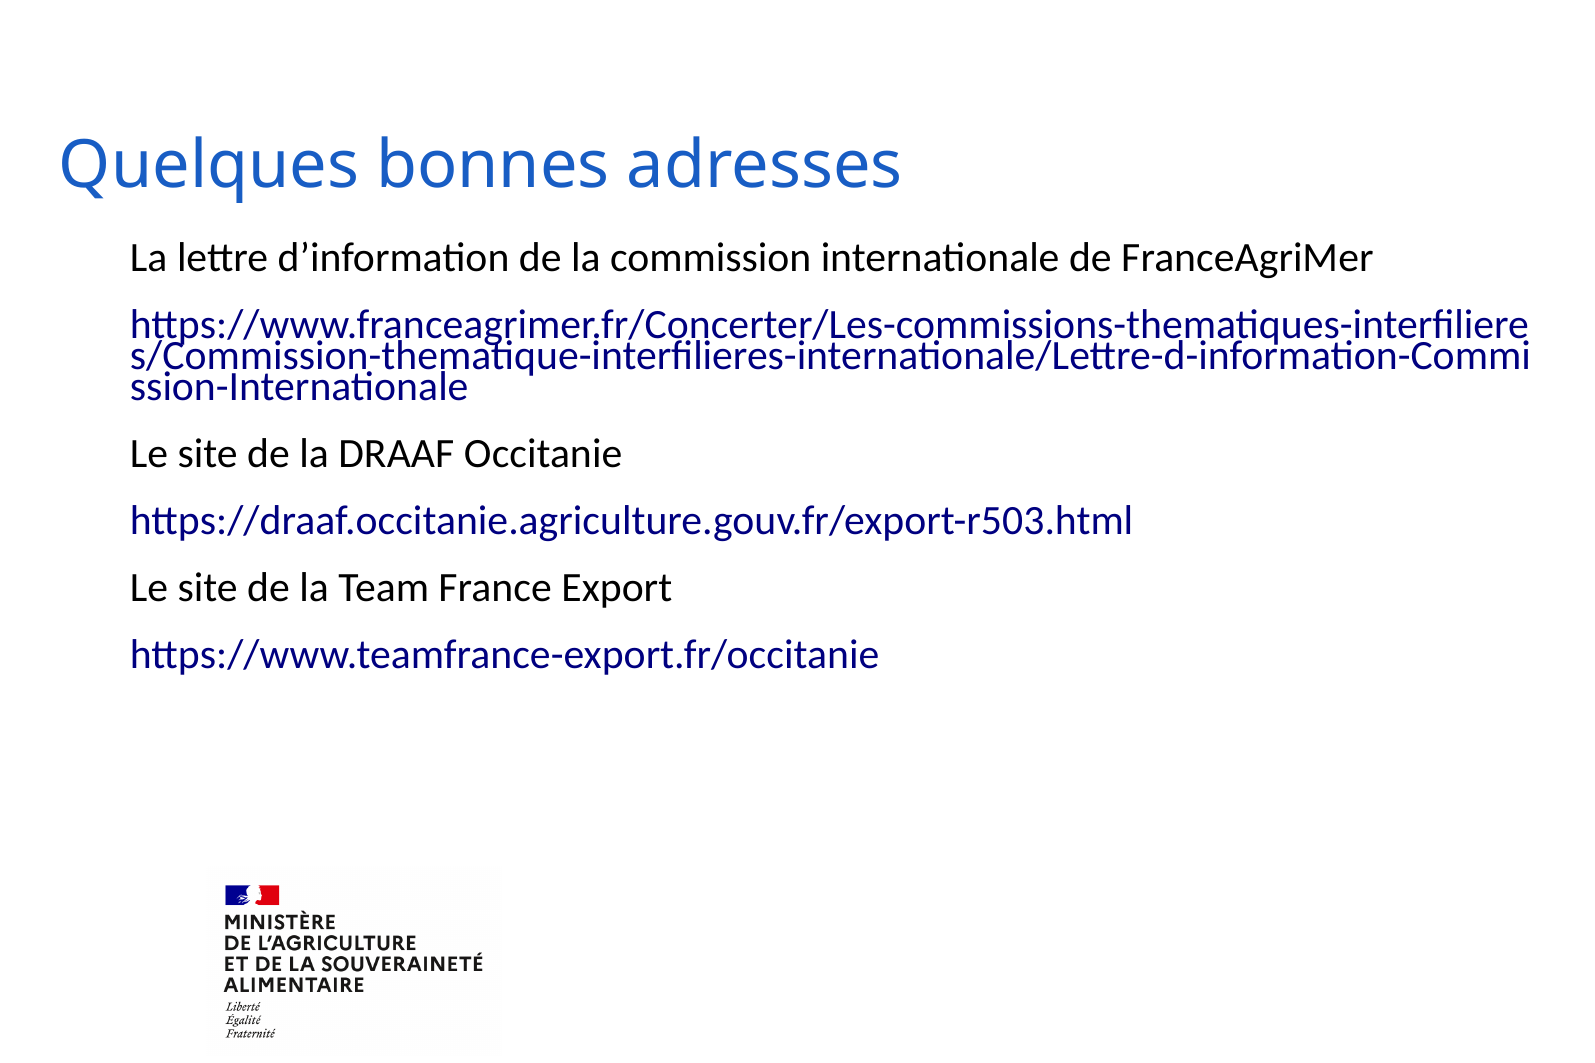

# Quelques bonnes adresses
La lettre d’information de la commission internationale de FranceAgriMer
https://www.franceagrimer.fr/Concerter/Les-commissions-thematiques-interfilieres/Commission-thematique-interfilieres-internationale/Lettre-d-information-Commission-Internationale
Le site de la DRAAF Occitanie
https://draaf.occitanie.agriculture.gouv.fr/export-r503.html
Le site de la Team France Export
https://www.teamfrance-export.fr/occitanie